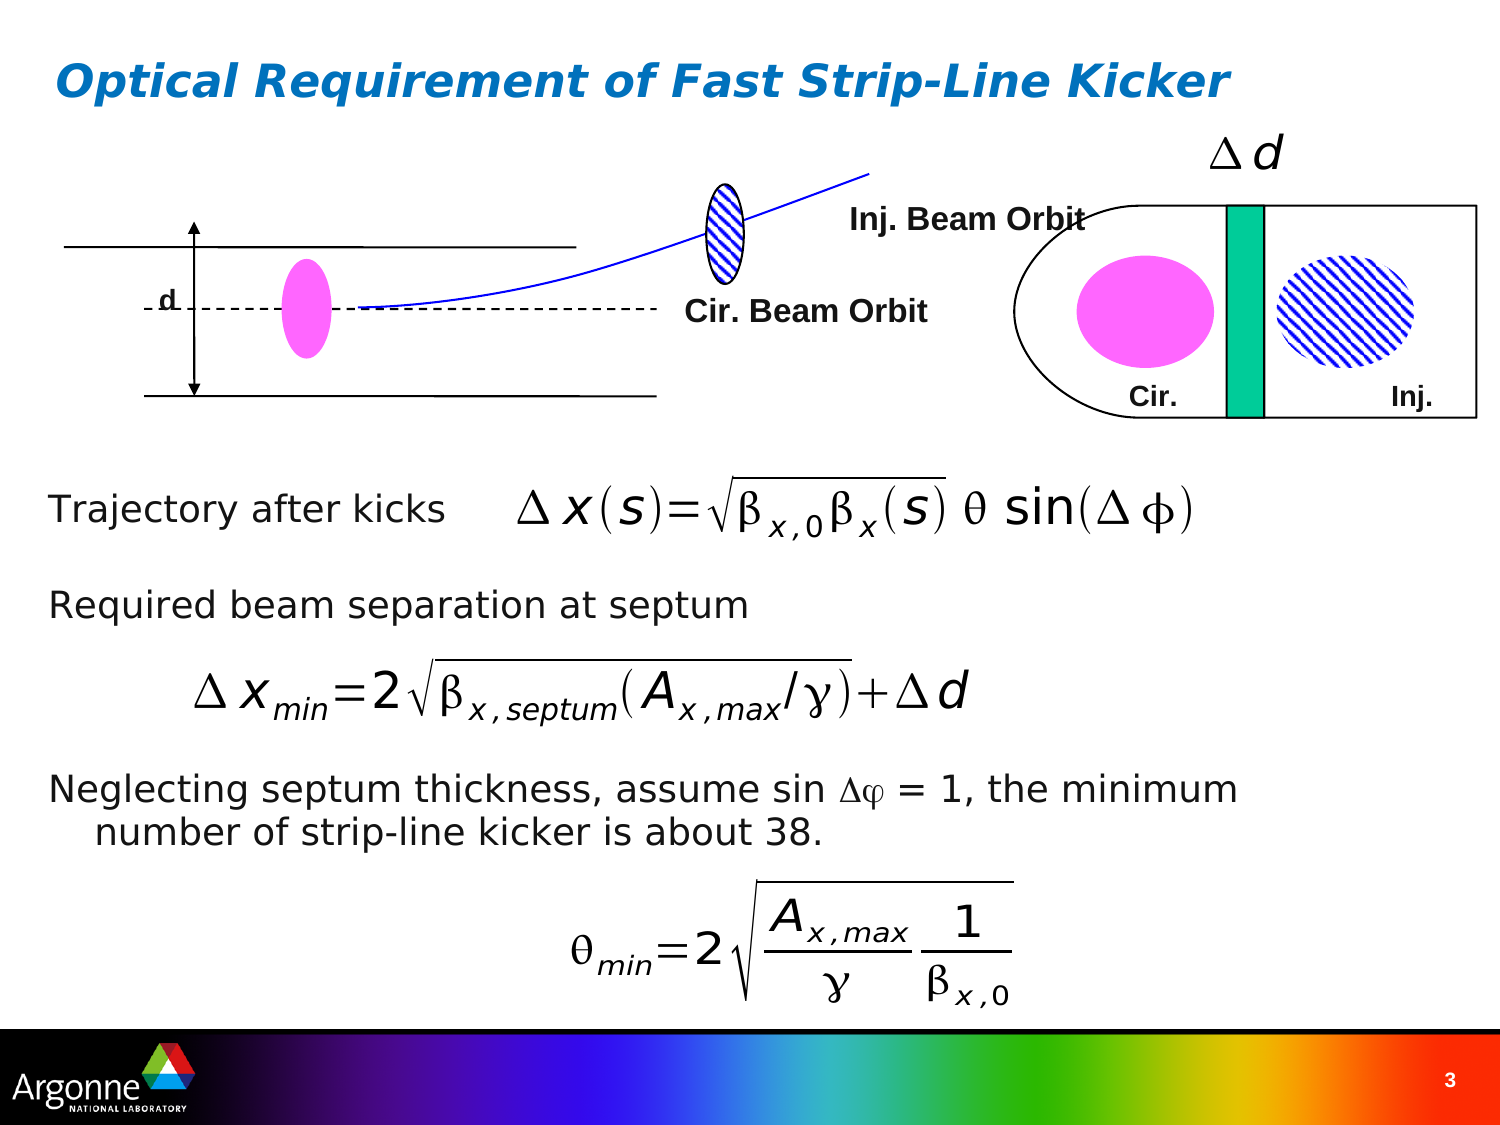

# Optical Requirement of Fast Strip-Line Kicker
Inj. Beam Orbit
d
Cir. Beam Orbit
Cir.
Inj.
Trajectory after kicks
Required beam separation at septum
Neglecting septum thickness, assume sin  = 1, the minimum number of strip-line kicker is about 38.
3